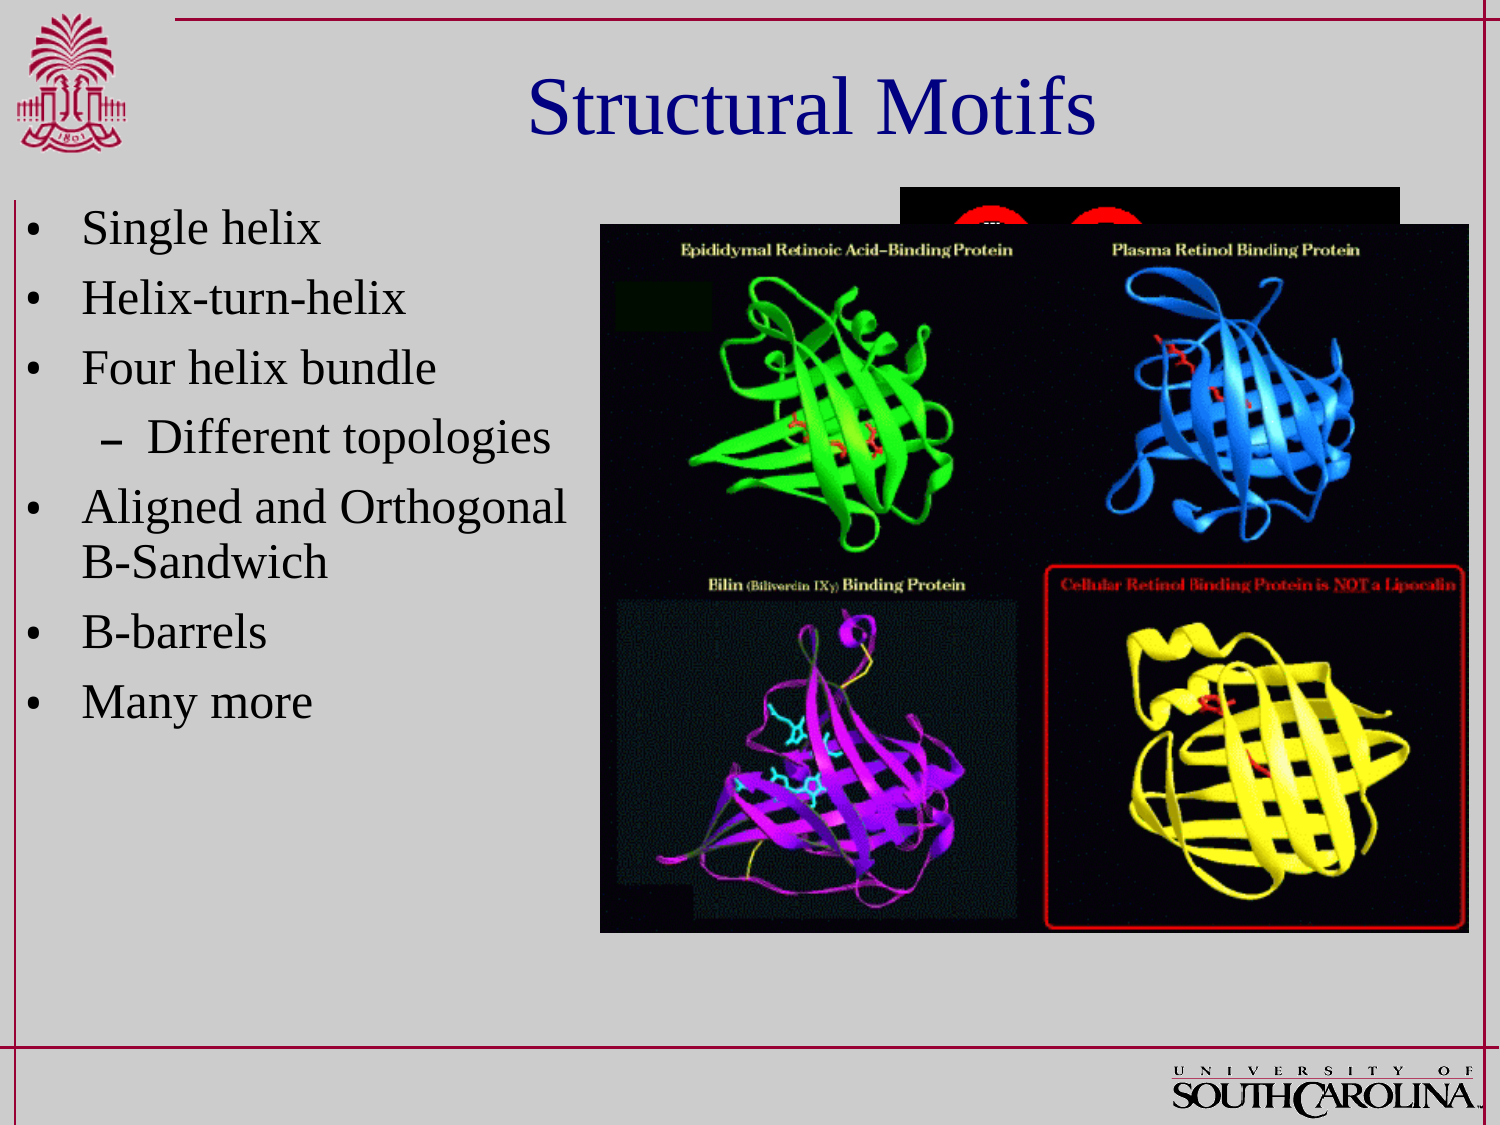

# Structural Motifs
Single helix
Helix-turn-helix
Four helix bundle
Different topologies
Aligned and Orthogonal B-Sandwich
B-barrels
Many more